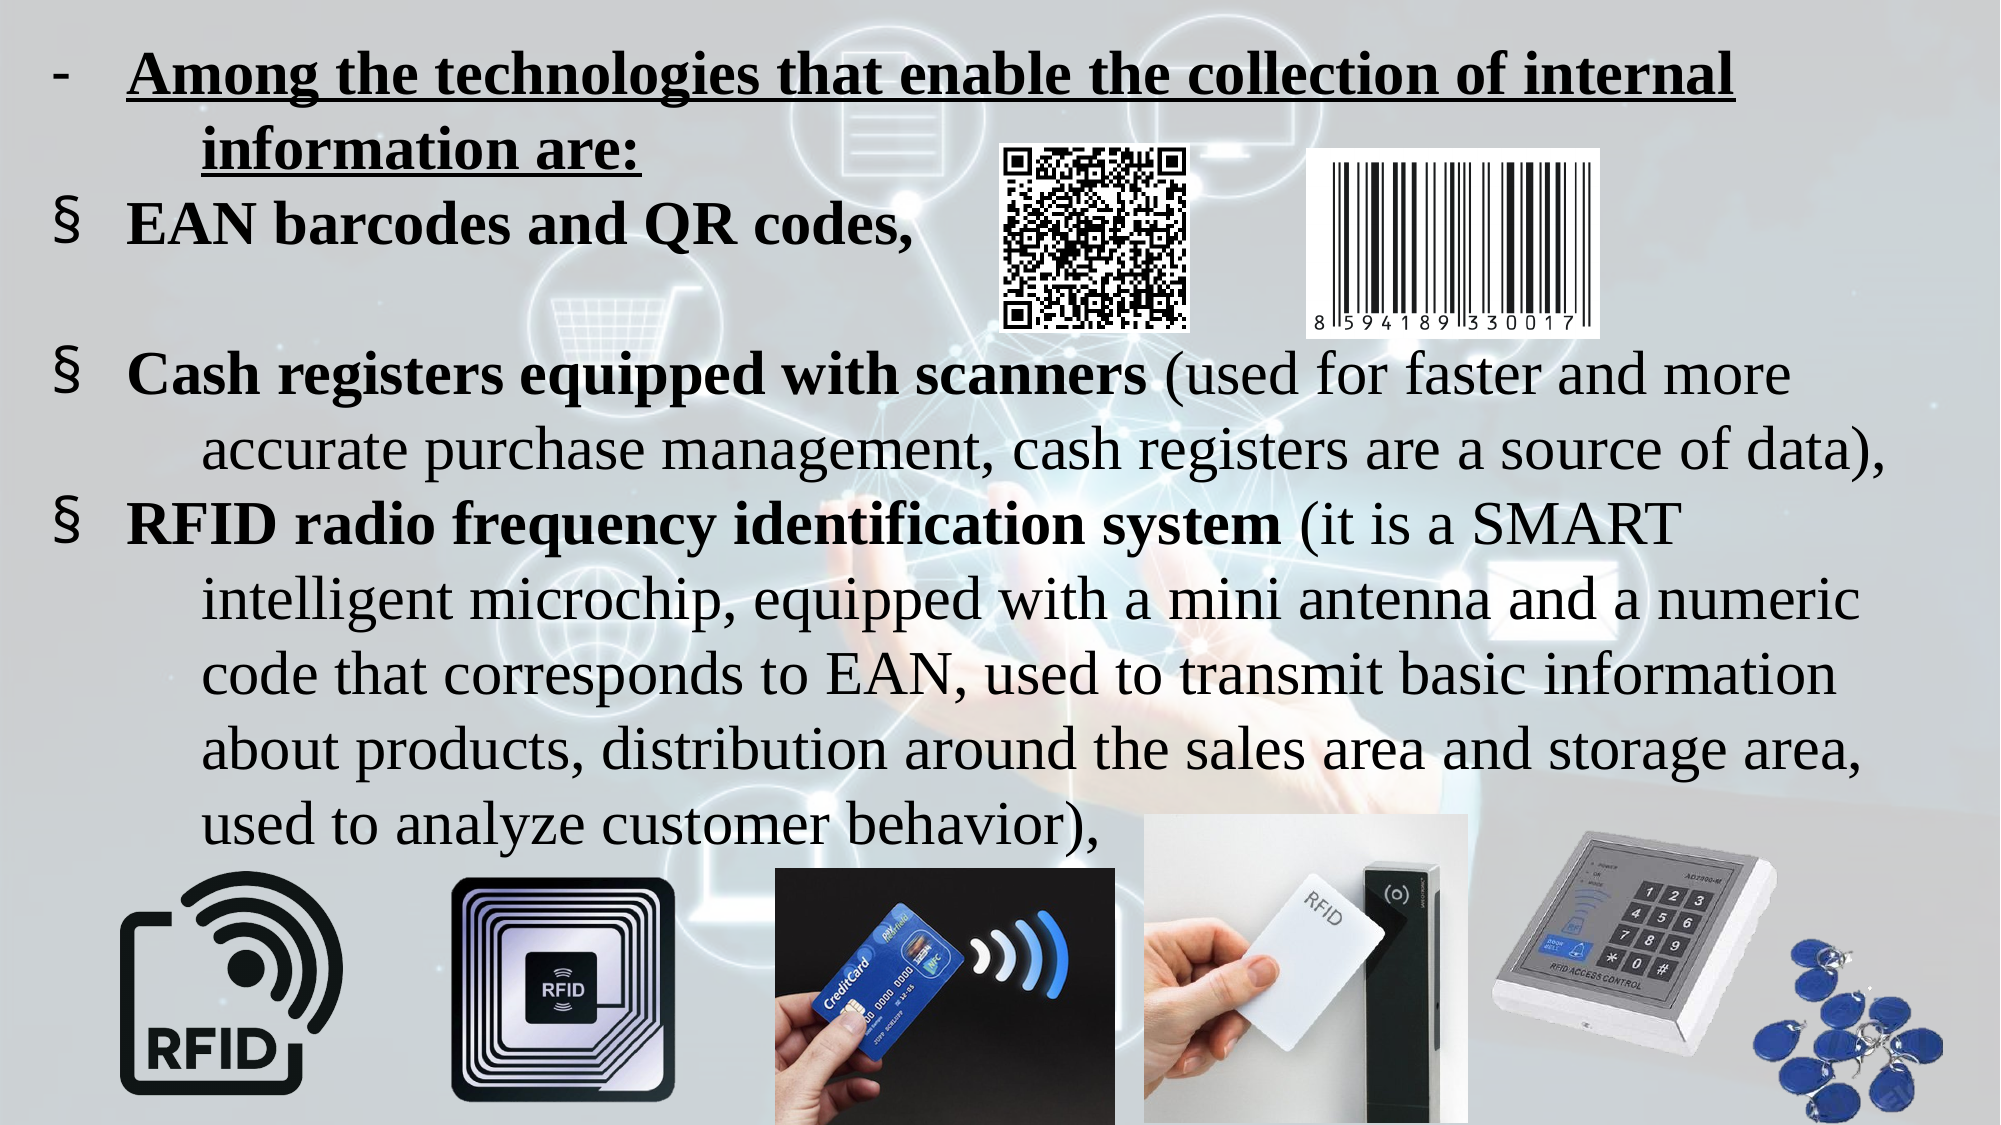

Among the technologies that enable the collection of internal information are:
EAN barcodes and QR codes,
Cash registers equipped with scanners (used for faster and more accurate purchase management, cash registers are a source of data),
RFID radio frequency identification system (it is a SMART intelligent microchip, equipped with a mini antenna and a numeric code that corresponds to EAN, used to transmit basic information about products, distribution around the sales area and storage area, used to analyze customer behavior),